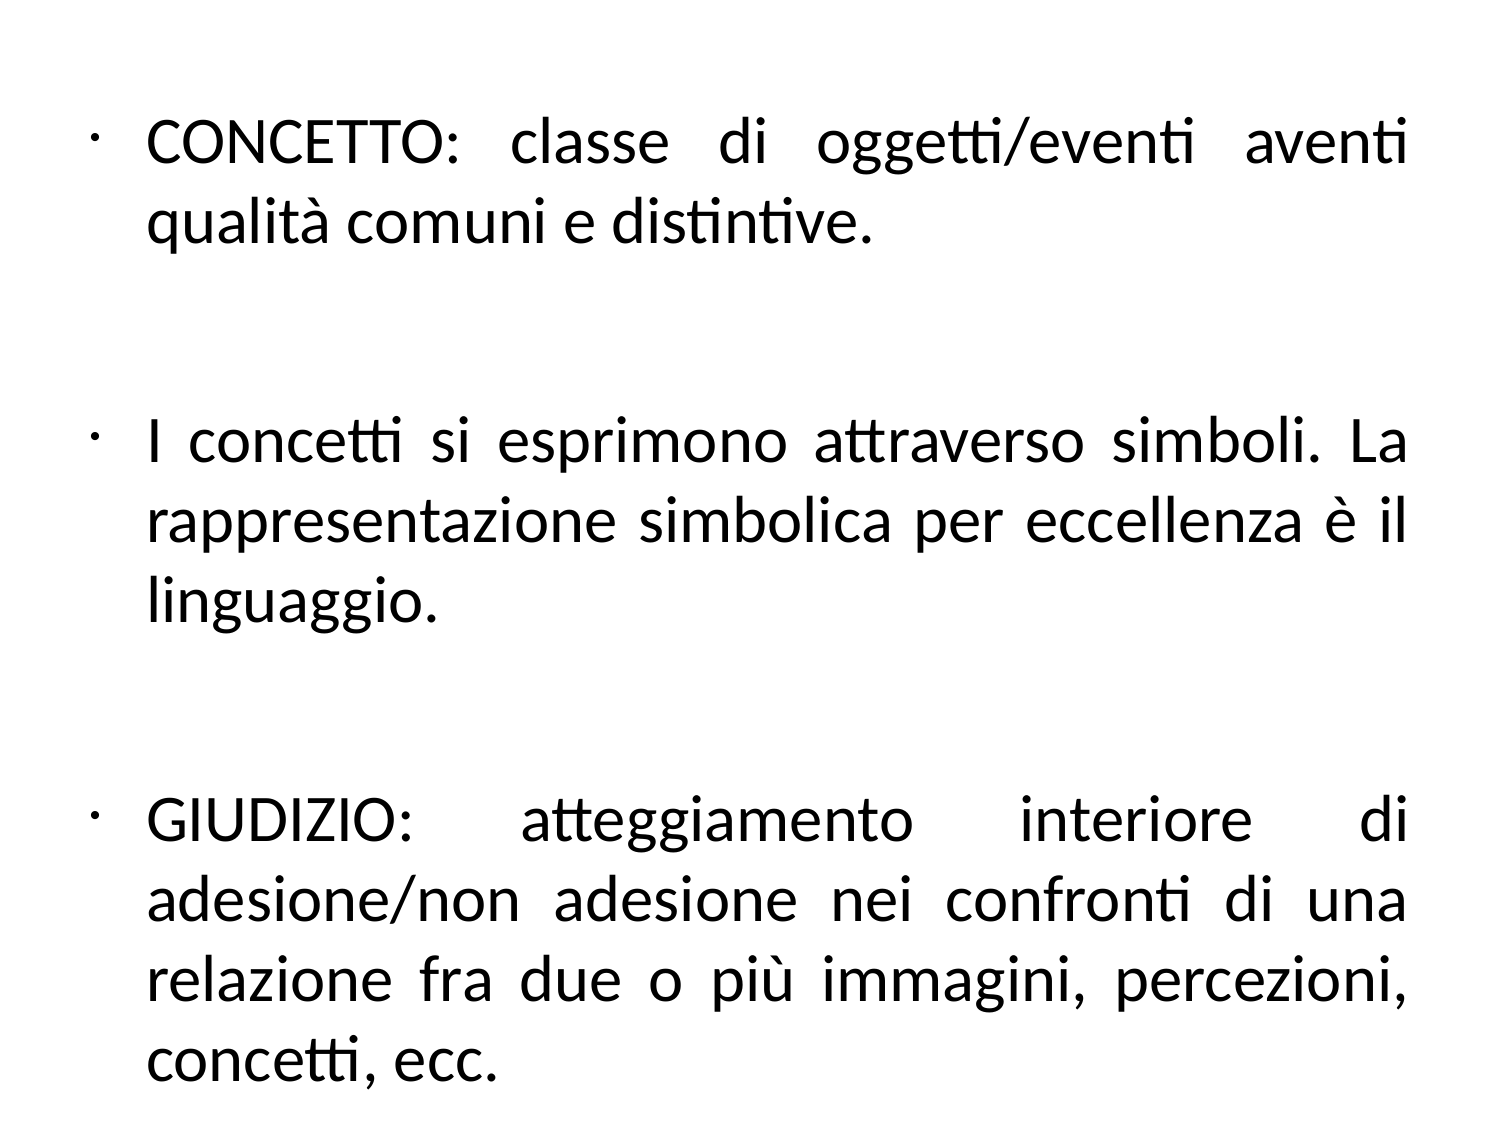

# CONCETTO: classe di oggetti/eventi aventi qualità comuni e distintive.
I concetti si esprimono attraverso simboli. La rappresentazione simbolica per eccellenza è il linguaggio.
GIUDIZIO: atteggiamento interiore di adesione/non adesione nei confronti di una relazione fra due o più immagini, percezioni, concetti, ecc.